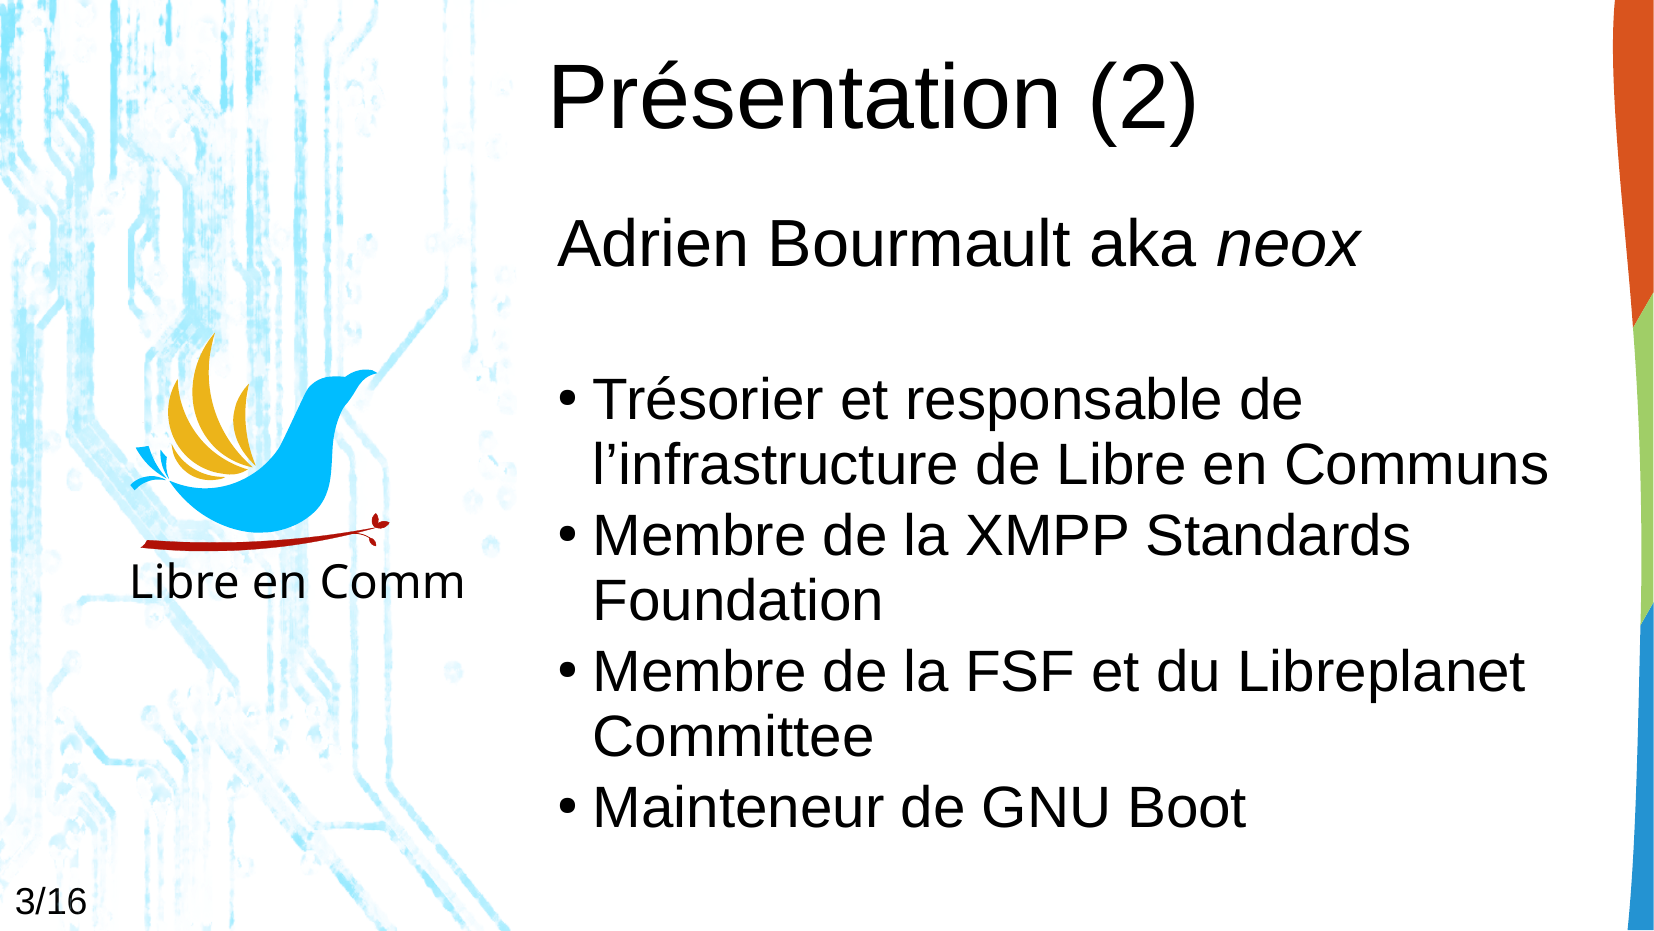

# Présentation (2)
Adrien Bourmault aka neox
Trésorier et responsable de l’infrastructure de Libre en Communs
Membre de la XMPP Standards Foundation
Membre de la FSF et du Libreplanet Committee
Mainteneur de GNU Boot